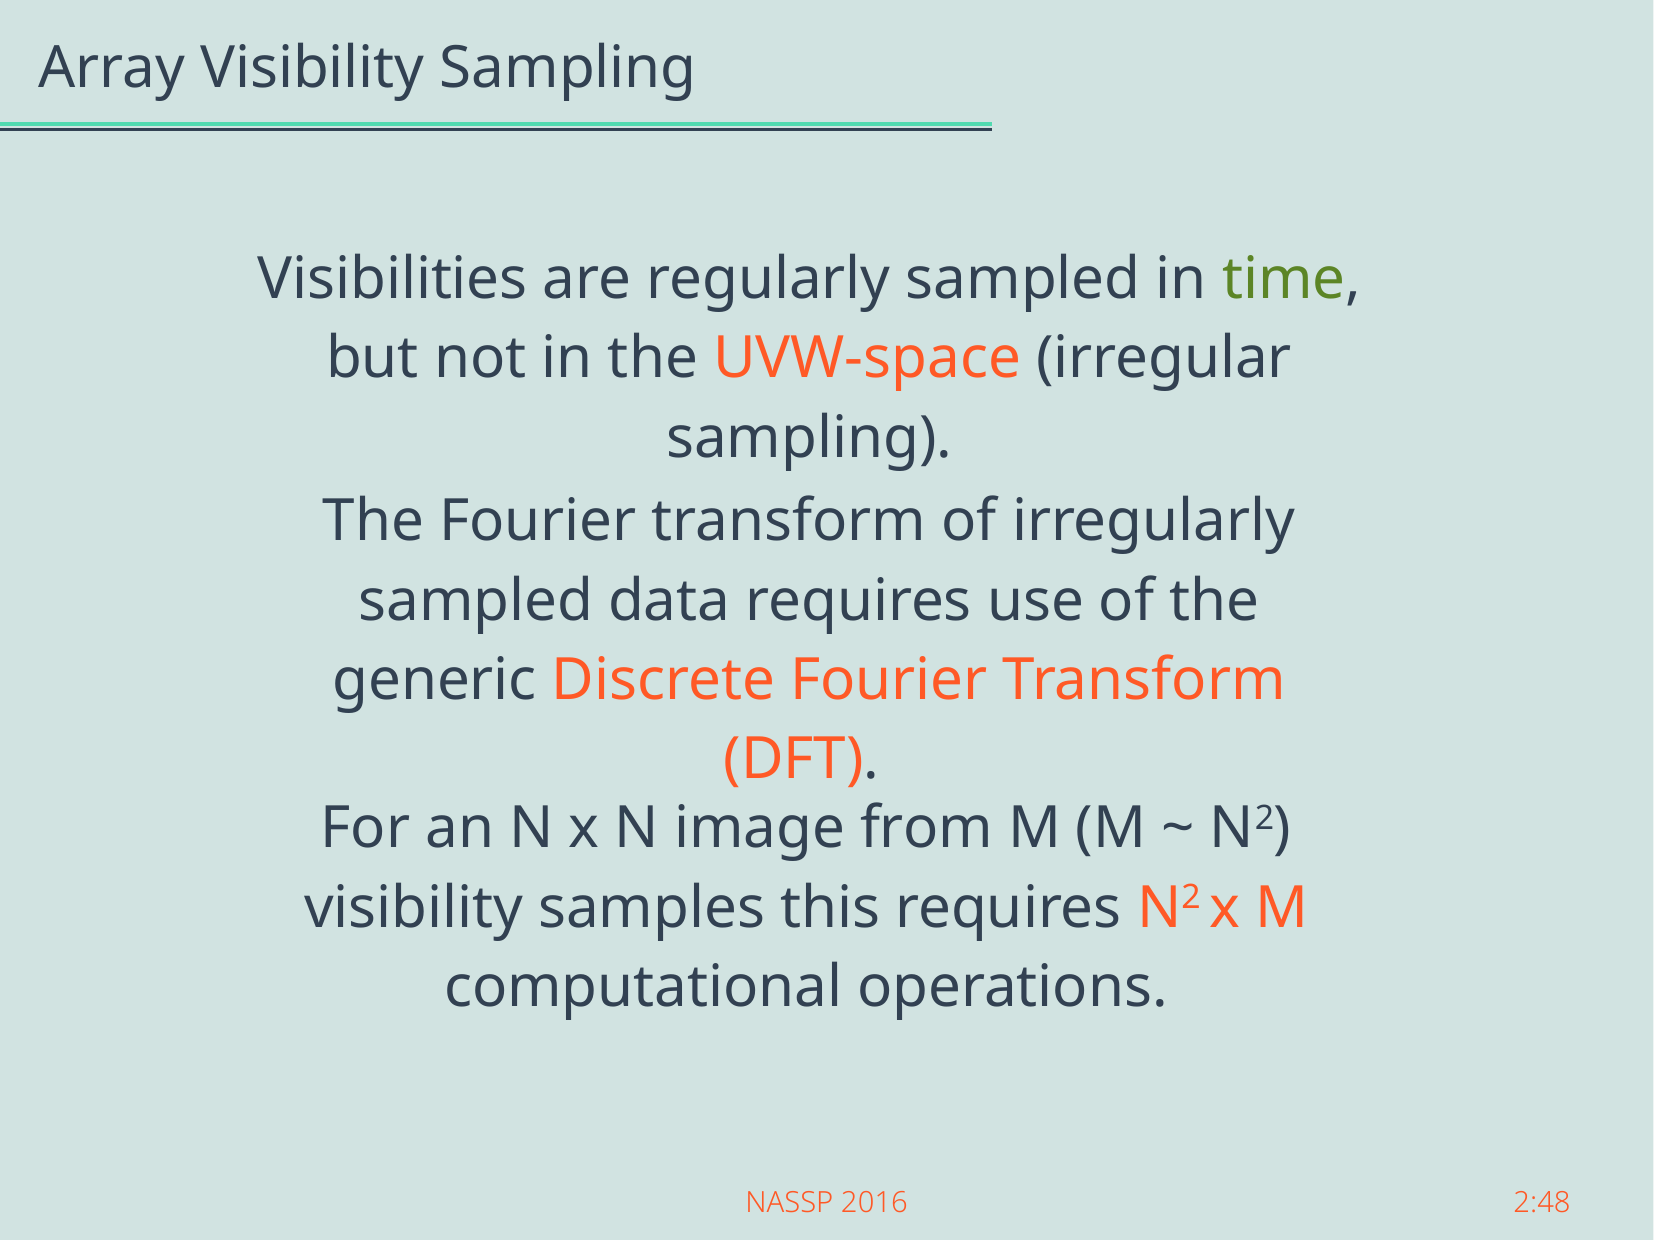

Array Visibility Sampling
Visibilities are regularly sampled in time, but not in the UVW-space (irregular sampling).
The Fourier transform of irregularly sampled data requires use of the generic Discrete Fourier Transform (DFT).
For an N x N image from M (M ~ N2) visibility samples this requires N2 x M computational operations.
NASSP 2016
2